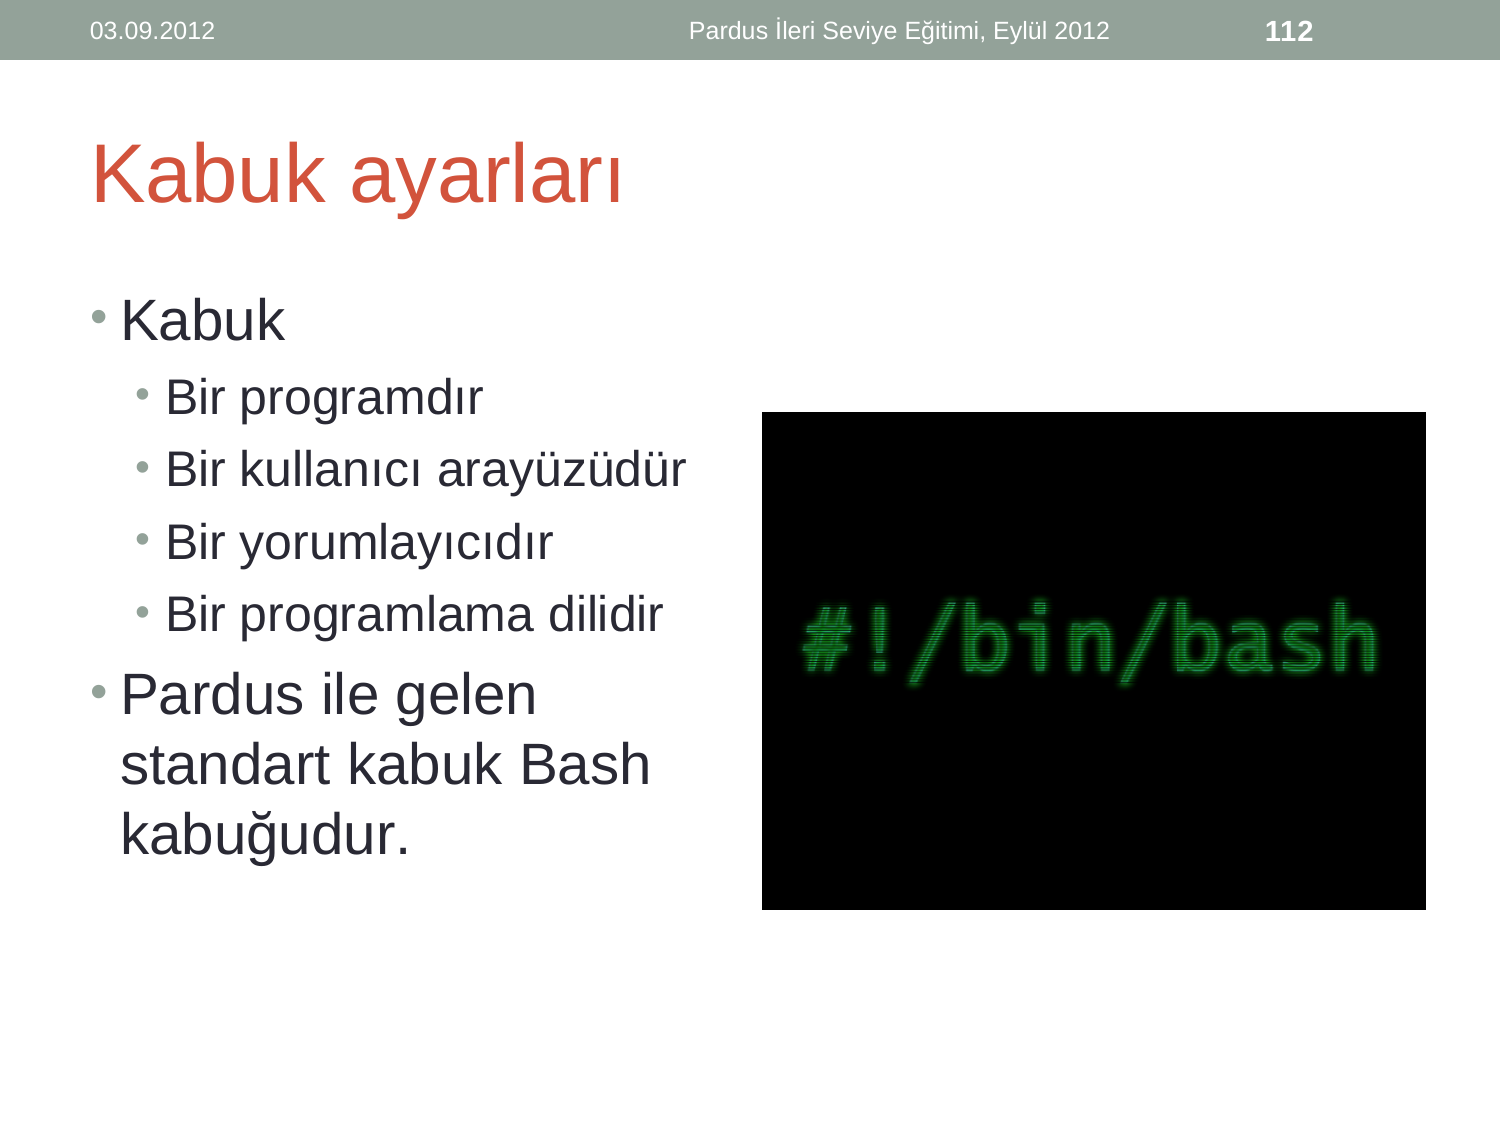

03.09.2012
Pardus İleri Seviye Eğitimi, Eylül 2012
# Kabuk ayarları
Kabuk
Bir programdır
Bir kullanıcı arayüzüdür
Bir yorumlayıcıdır
Bir programlama dilidir
Pardus ile gelen standart kabuk Bash kabuğudur.